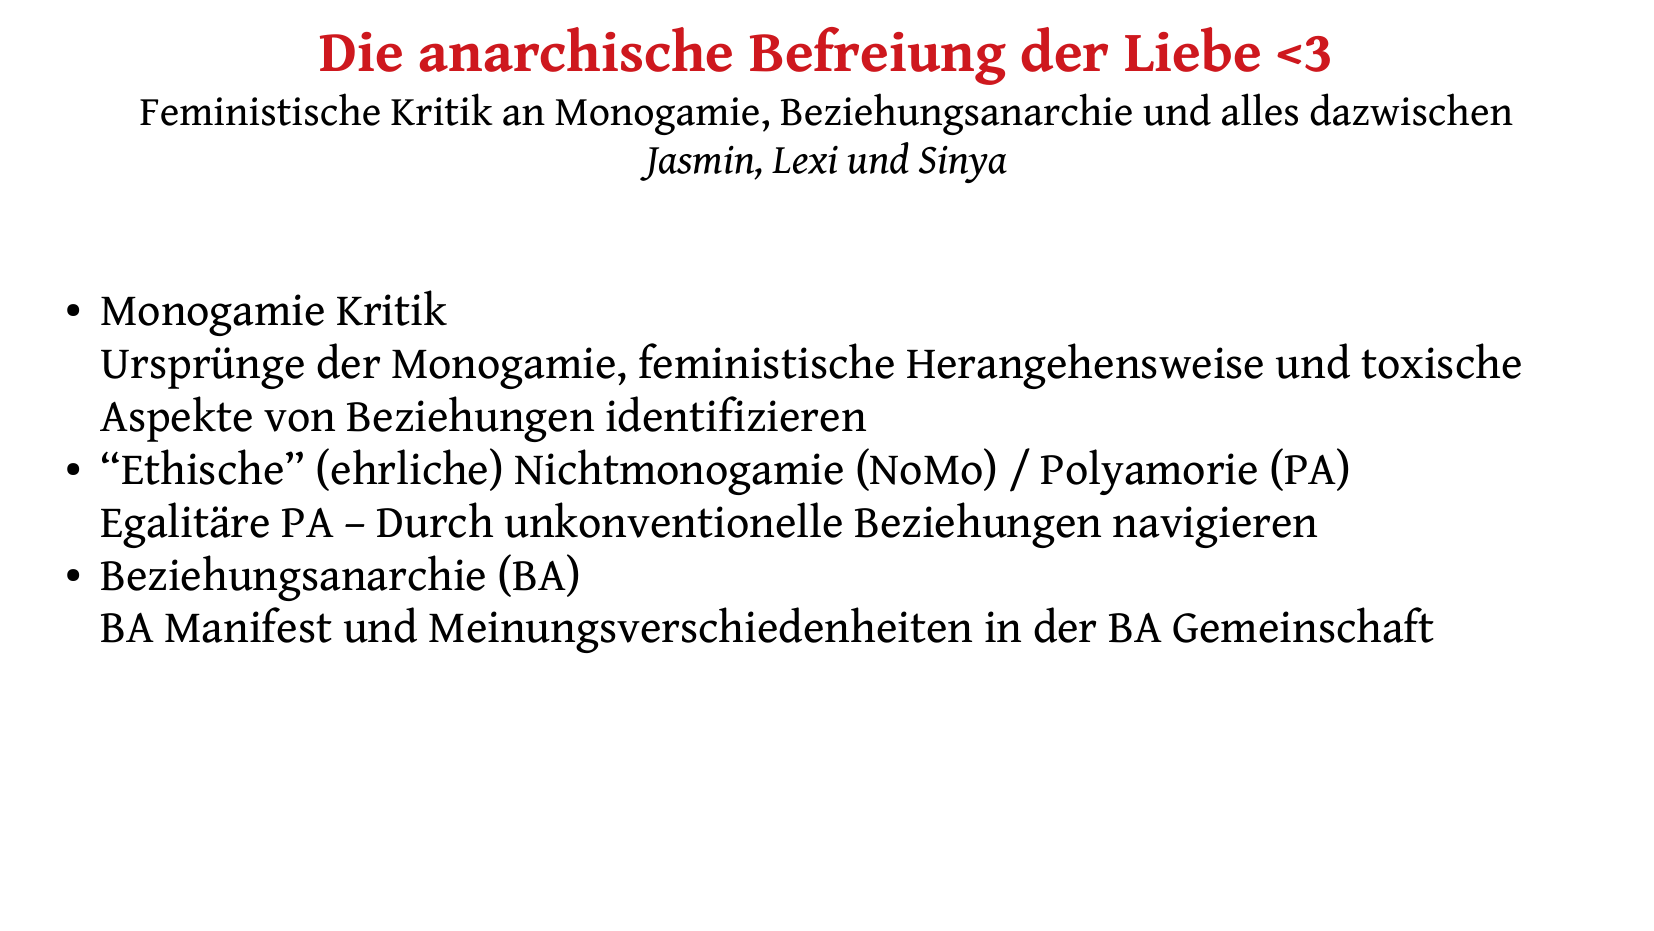

Die anarchische Befreiung der Liebe <3
Feministische Kritik an Monogamie, Beziehungsanarchie und alles dazwischen
Jasmin, Lexi und Sinya
# Monogamie Kritik
Ursprünge der Monogamie, feministische Herangehensweise und toxische Aspekte von Beziehungen identifizieren
“Ethische” (ehrliche) Nichtmonogamie (NoMo) / Polyamorie (PA)
Egalitäre PA – Durch unkonventionelle Beziehungen navigieren
Beziehungsanarchie (BA)
BA Manifest und Meinungsverschiedenheiten in der BA Gemeinschaft